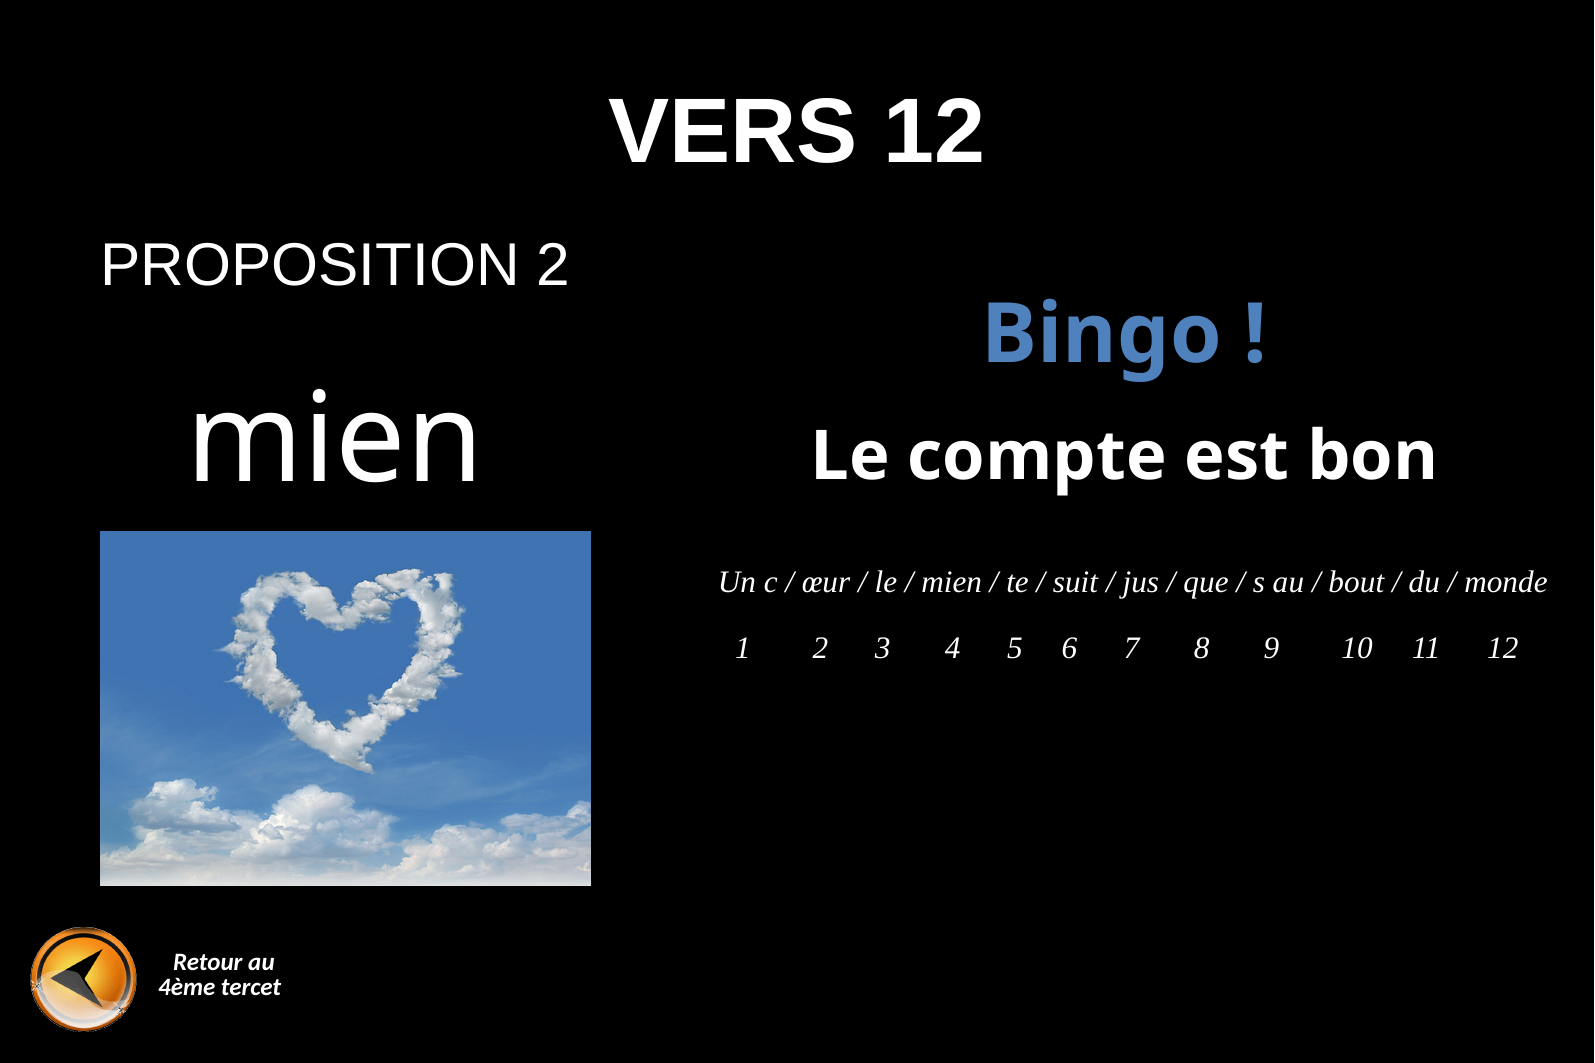

# VERS 12
PROPOSITION 2
mien
Bingo !
Le compte est bon
 Un c / œur / le / mien / te / suit / jus / que / s au / bout / du / monde
 1 2 3 4 5 6 7 8 9 10 11 12
Retour au 4ème tercet